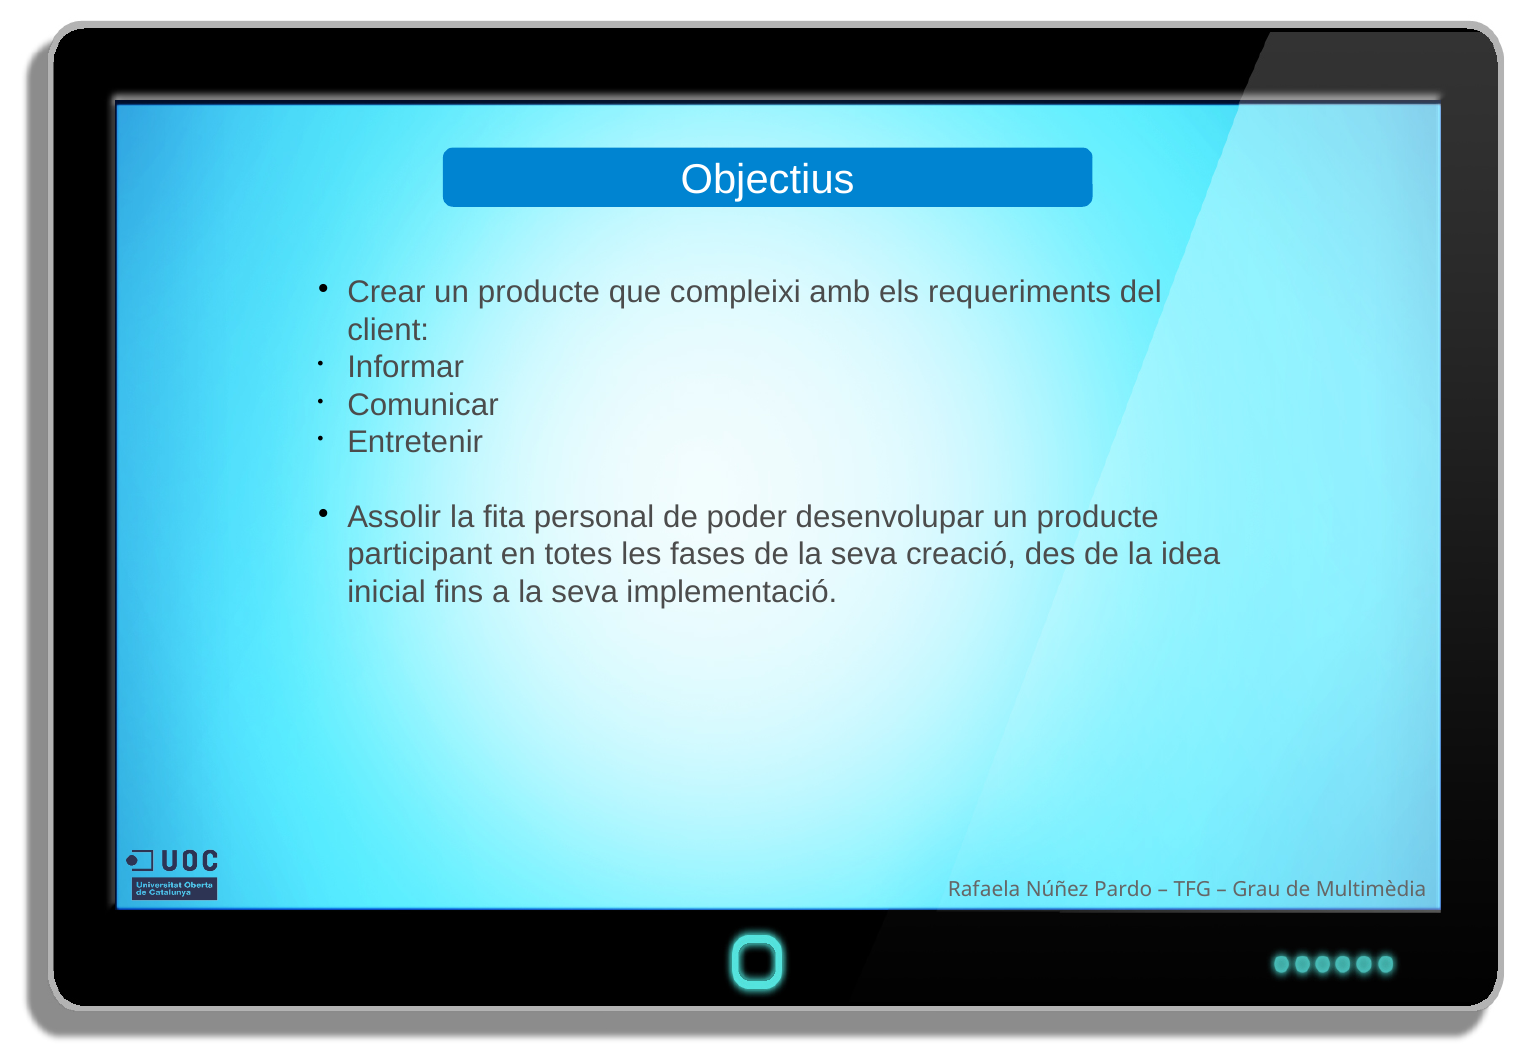

Objectius
Crear un producte que compleixi amb els requeriments del client:
Informar
Comunicar
Entretenir
Assolir la fita personal de poder desenvolupar un producte participant en totes les fases de la seva creació, des de la idea inicial fins a la seva implementació.
Rafaela Núñez Pardo – TFG – Grau de Multimèdia